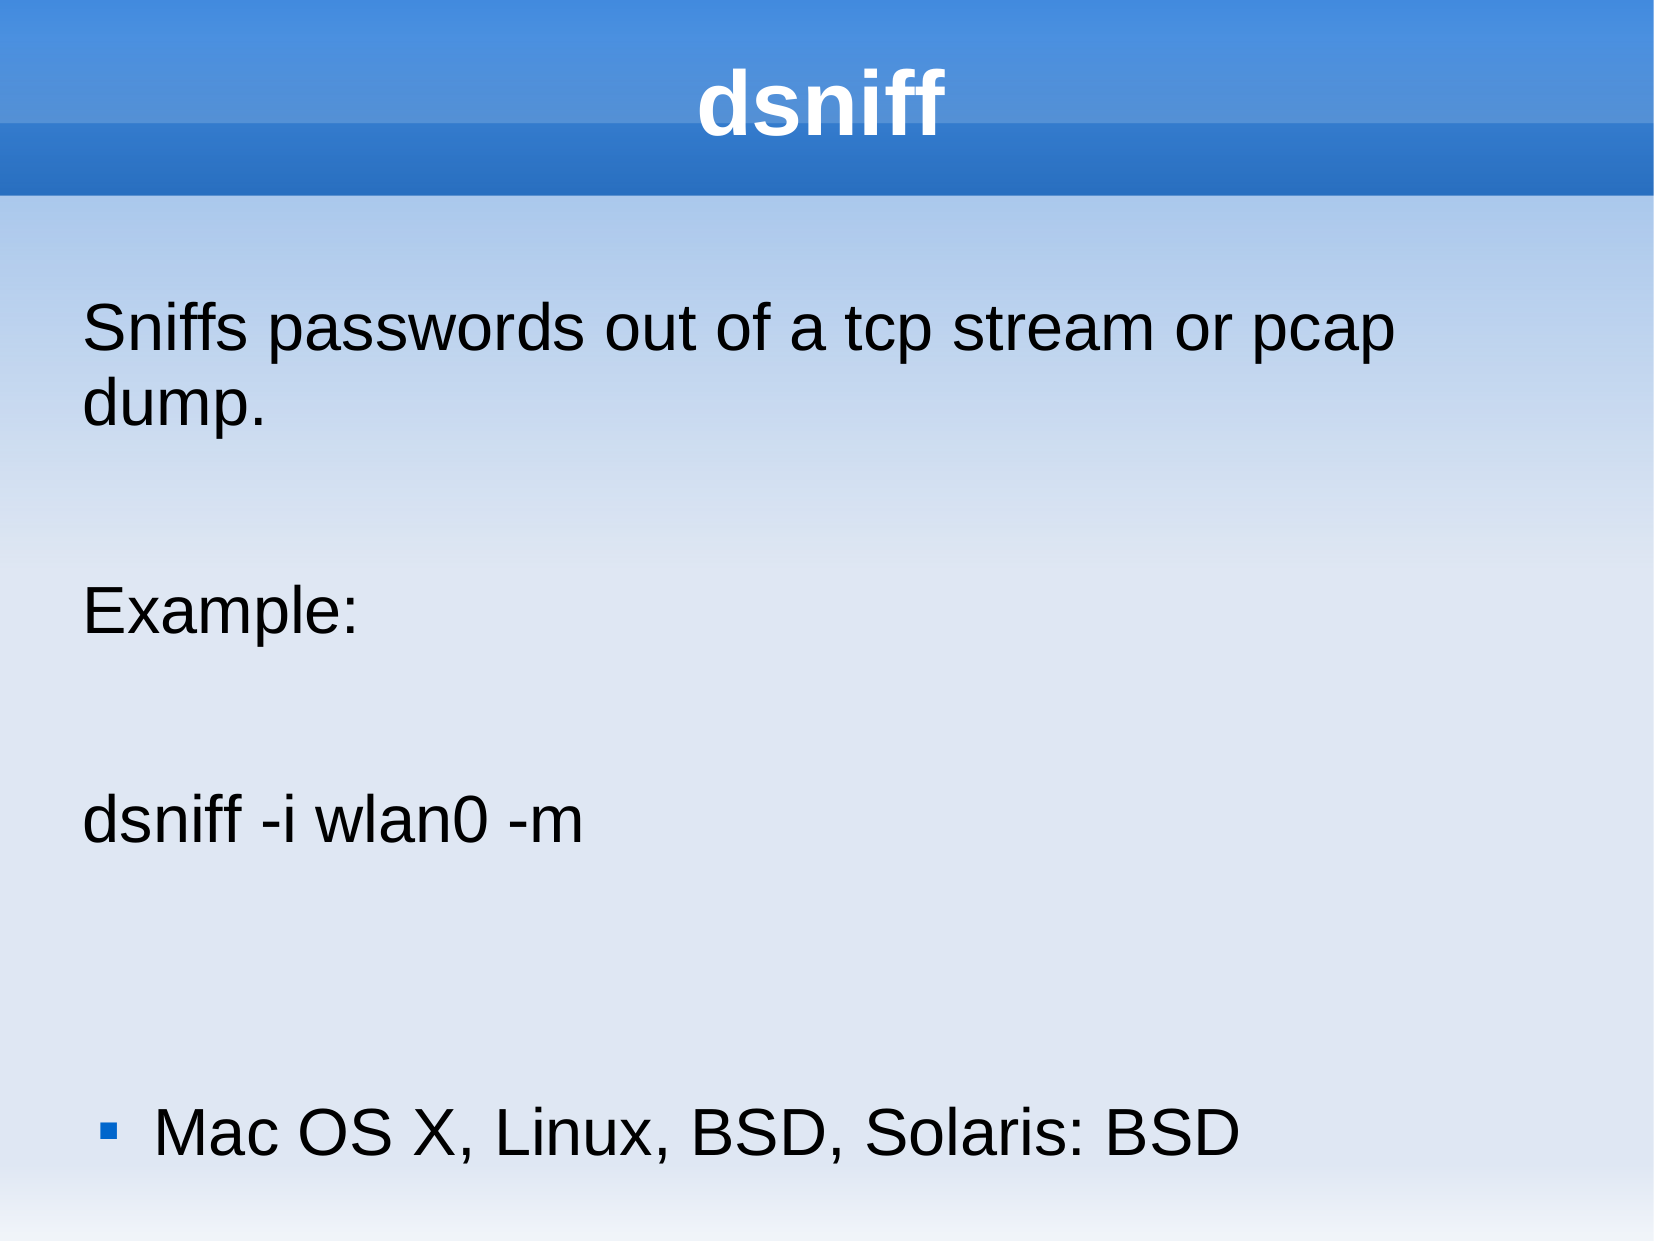

# dsniff
Sniffs passwords out of a tcp stream or pcap dump.
Example:
dsniff -i wlan0 -m
Mac OS X, Linux, BSD, Solaris: BSD